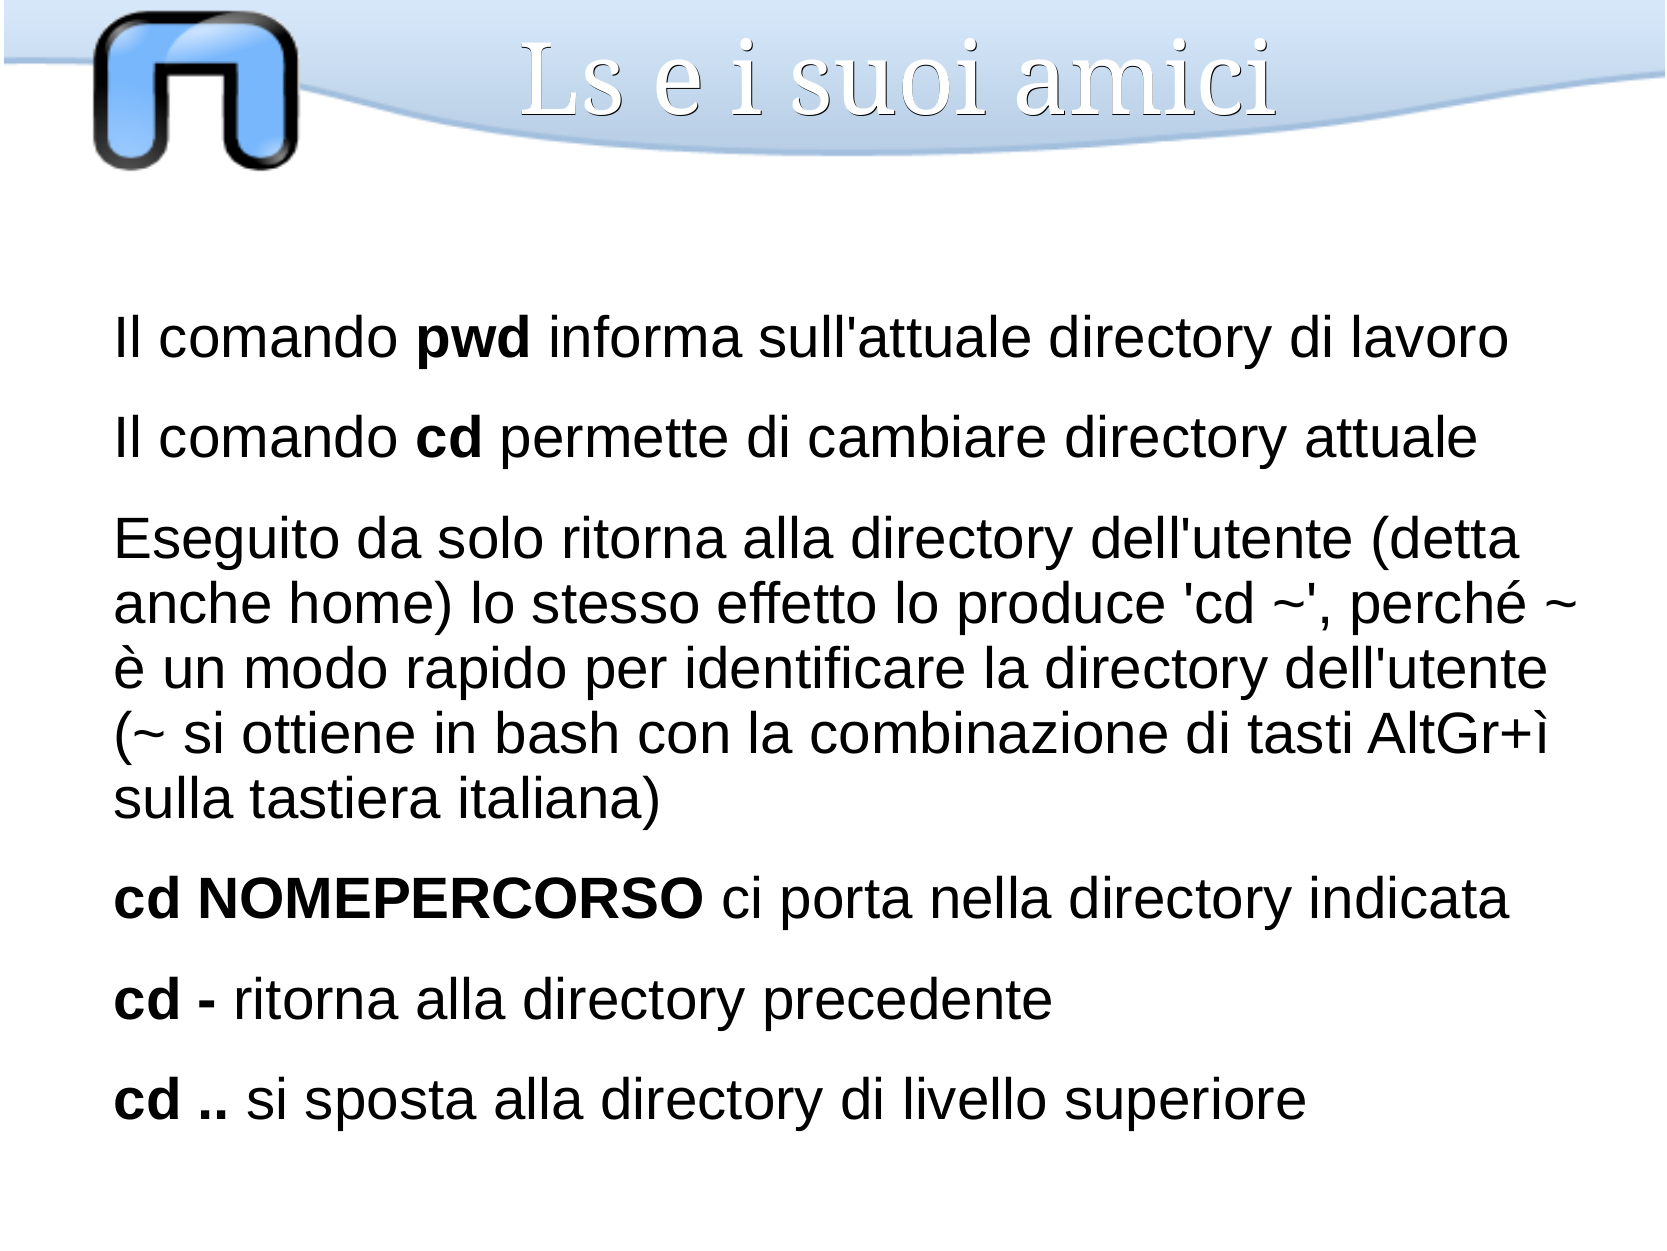

Ls e i suoi amici
# Il comando pwd informa sull'attuale directory di lavoro
Il comando cd permette di cambiare directory attuale
Eseguito da solo ritorna alla directory dell'utente (detta anche home) lo stesso effetto lo produce 'cd ~', perché ~ è un modo rapido per identificare la directory dell'utente (~ si ottiene in bash con la combinazione di tasti AltGr+ì sulla tastiera italiana)
cd NOMEPERCORSO ci porta nella directory indicata
cd - ritorna alla directory precedente
cd .. si sposta alla directory di livello superiore